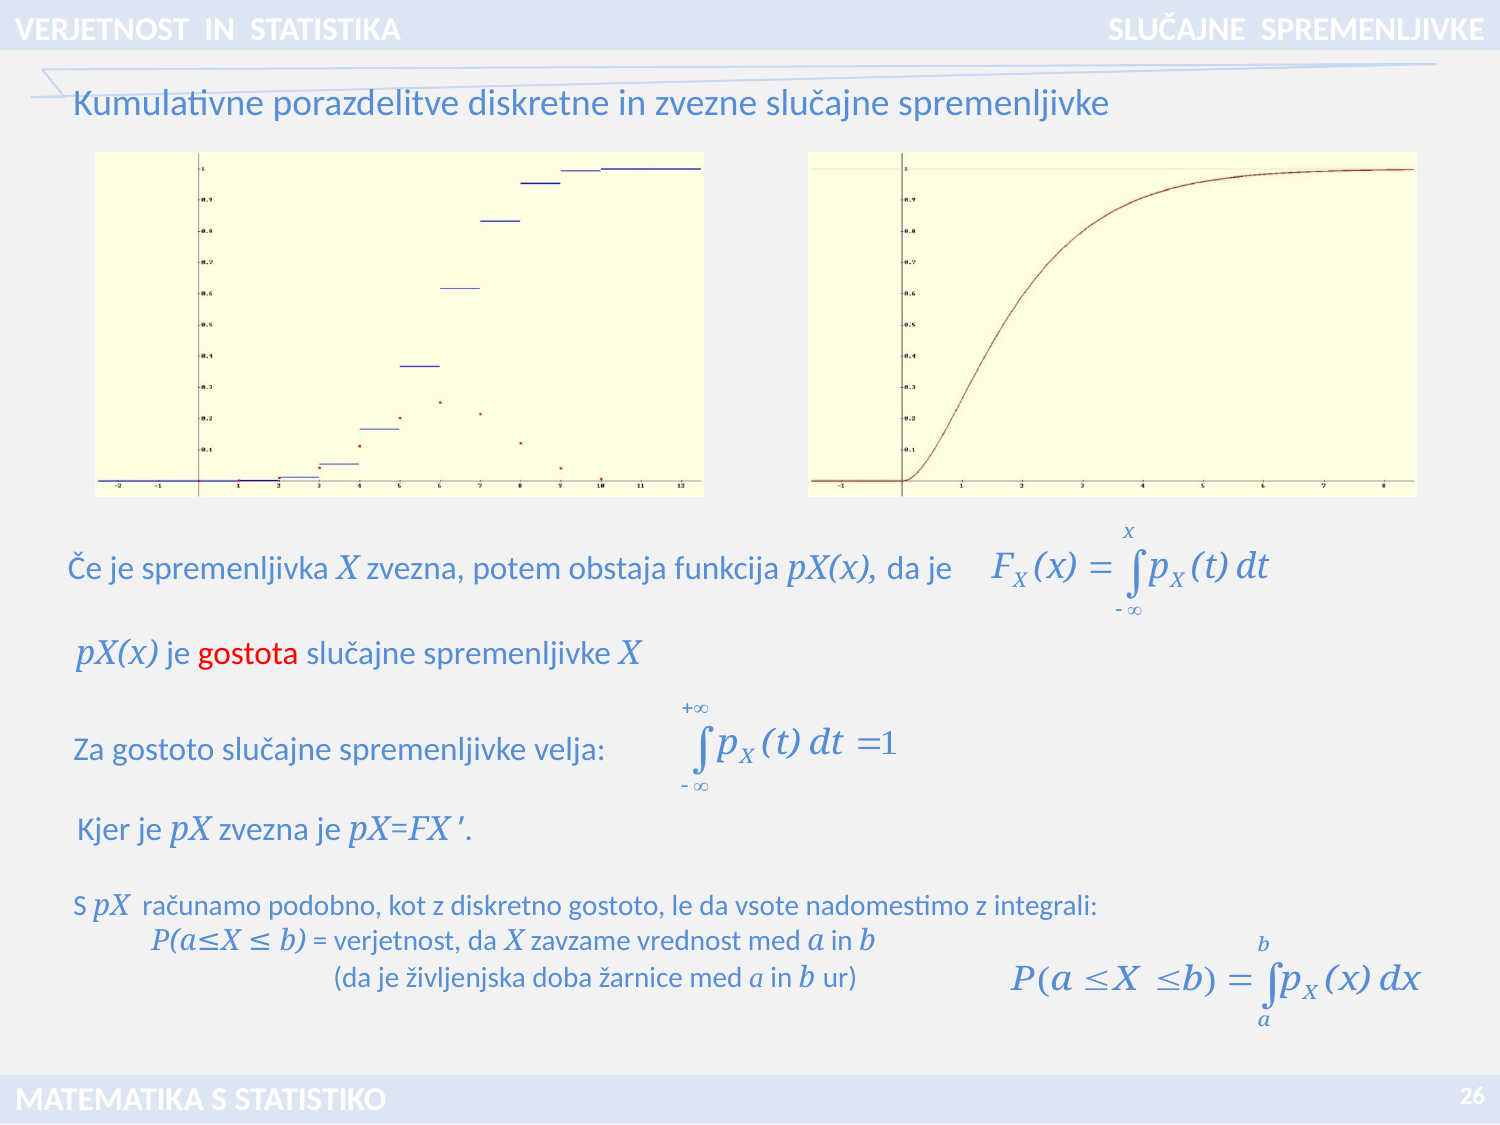

VERJETNOST IN STATISTIKA
SLUČAJNE SPREMENLJIVKE
Kumulativne porazdelitve diskretne in zvezne slučajne spremenljivke
Če je spremenljivka X zvezna, potem obstaja funkcija pX(x), da je
pX(x) je gostota slučajne spremenljivke X
Za gostoto slučajne spremenljivke velja:
Kjer je pX zvezna je pX=FX ’.
S pX računamo podobno, kot z diskretno gostoto, le da vsote nadomestimo z integrali:
 P(a≤X ≤ b) = verjetnost, da X zavzame vrednost med a in b
 (da je življenjska doba žarnice med a in b ur)
MATEMATIKA S STATISTIKO